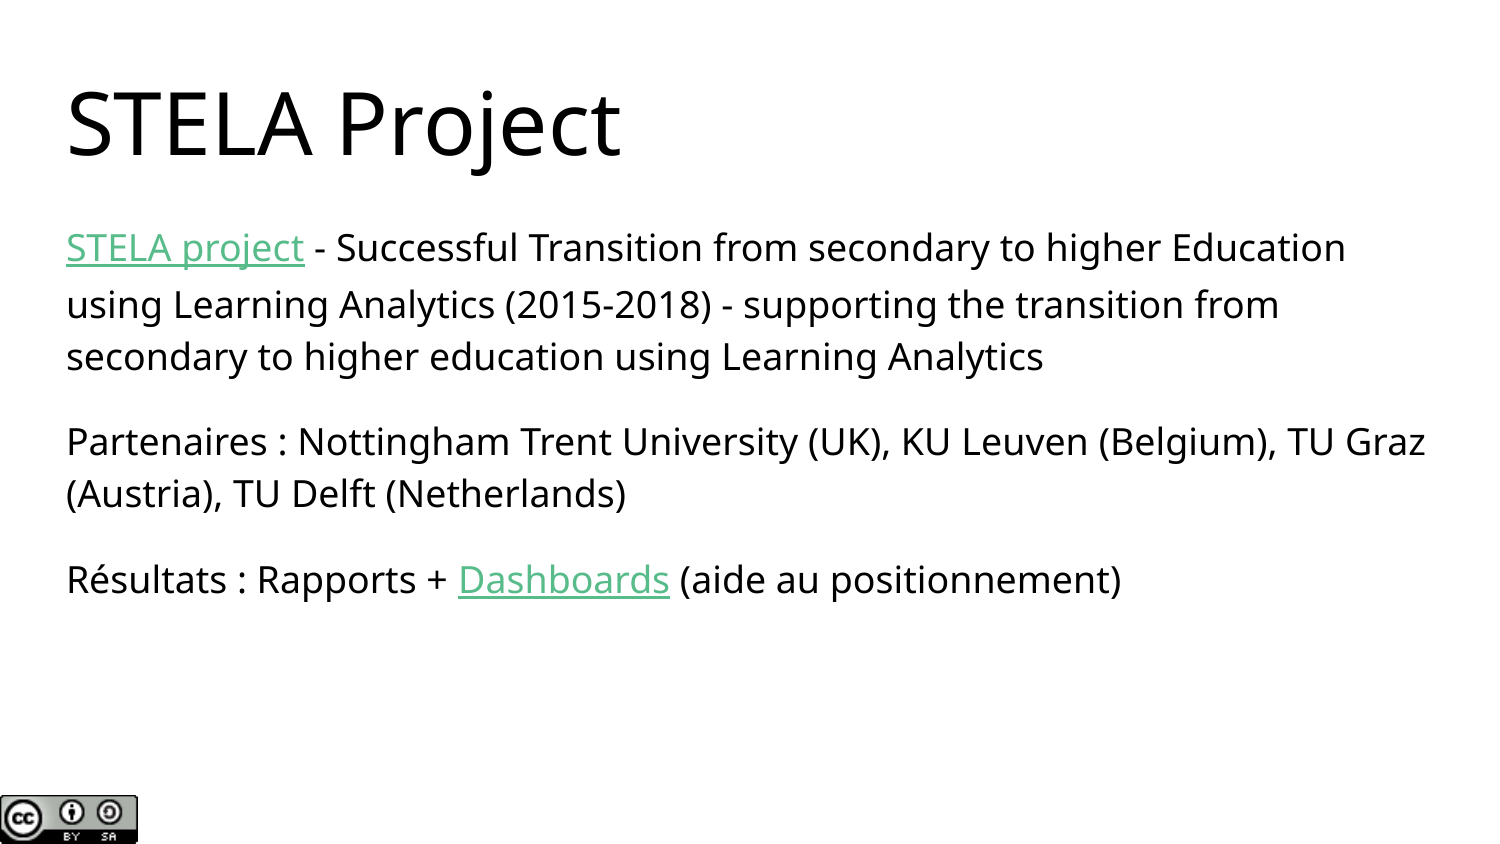

# STELA Project
STELA project - Successful Transition from secondary to higher Education using Learning Analytics (2015-2018) - supporting the transition from secondary to higher education using Learning Analytics
Partenaires : Nottingham Trent University (UK), KU Leuven (Belgium), TU Graz (Austria), TU Delft (Netherlands)
Résultats : Rapports + Dashboards (aide au positionnement)